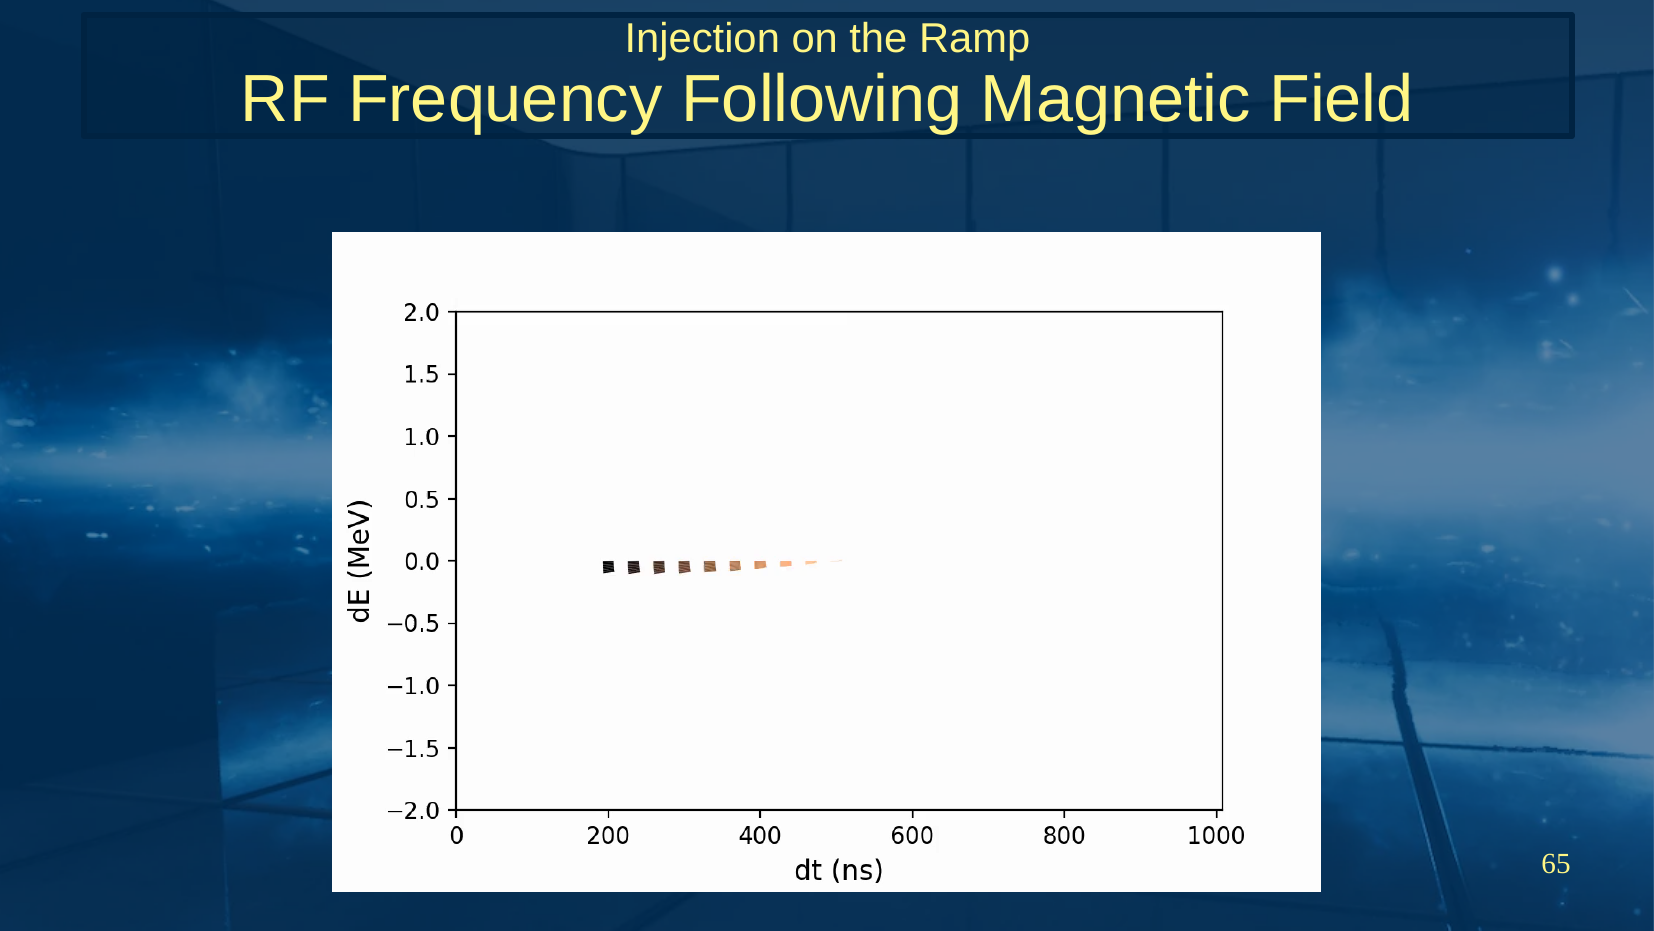

# Injection on the Ramp RF Frequency Following Magnetic Field
65